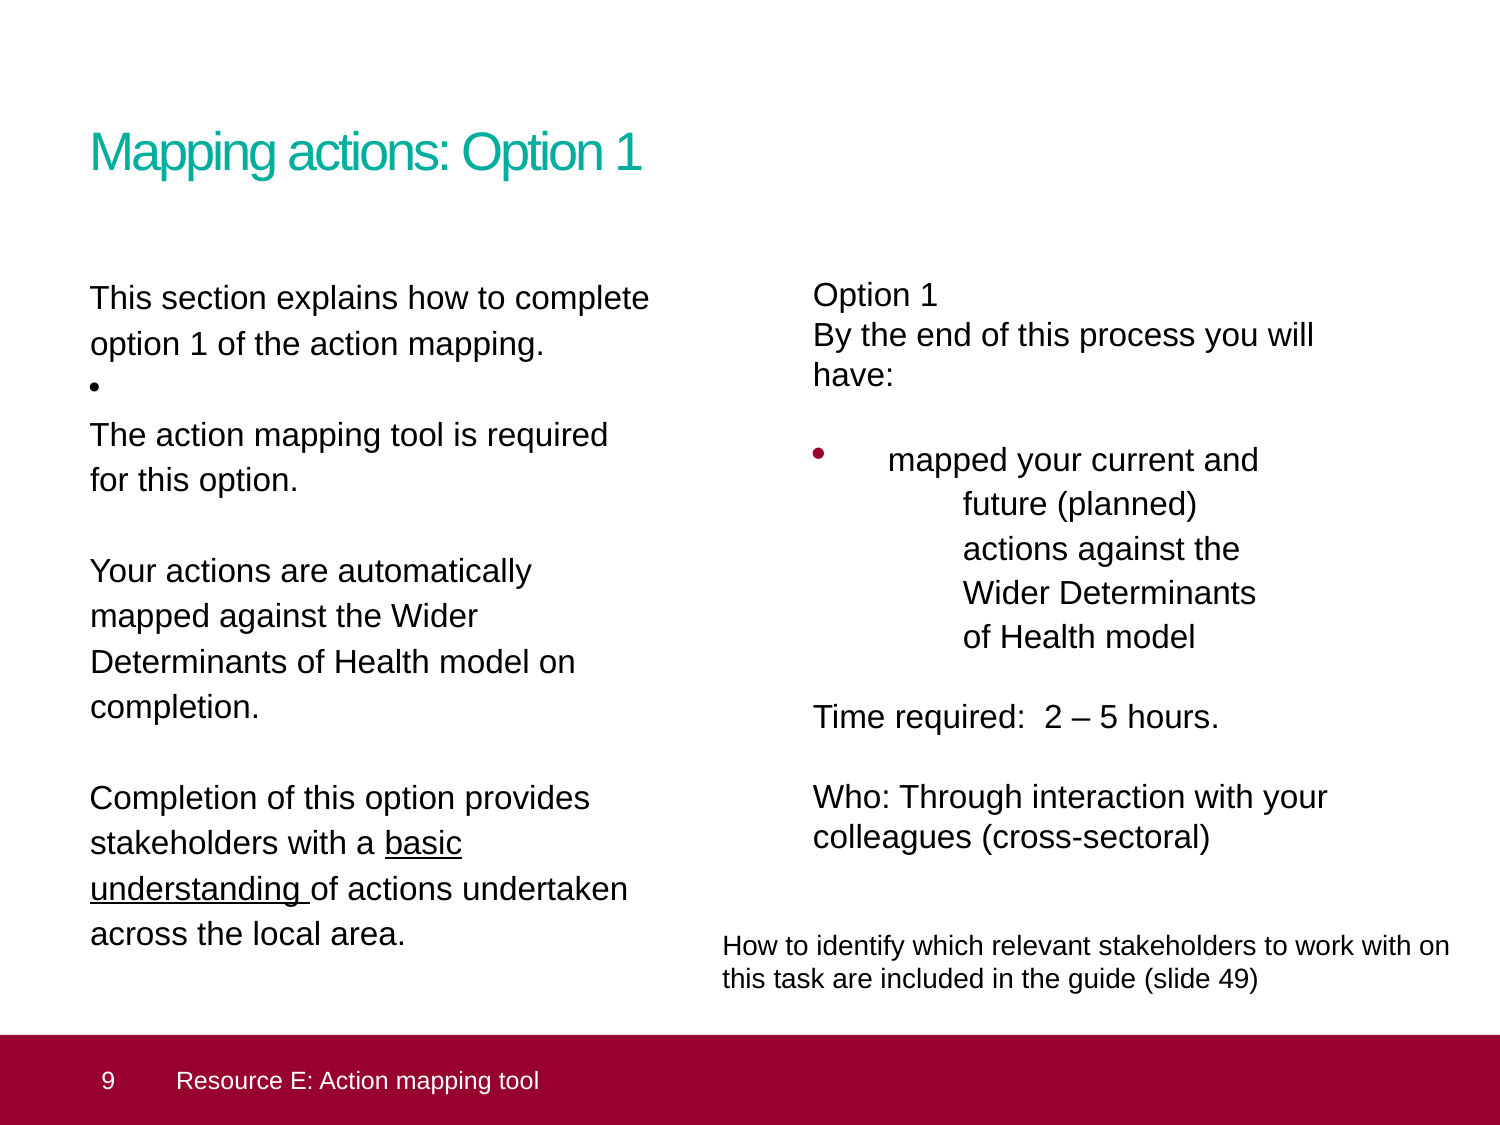

Mapping actions: Option 1
Option 1
By the end of this process you will have:
mapped your current and future (planned) actions against the Wider Determinants of Health model
Time required: 2 – 5 hours.
Who: Through interaction with your colleagues (cross-sectoral)).
# This section explains how to complete option 1 of the action mapping.
The action mapping tool is required for this option.
Your actions are automatically mapped against the Wider Determinants of Health model on completion.
Completion of this option provides stakeholders with a basic understanding of actions undertaken across the local area.
How to identify which relevant stakeholders to work with on this task are included in the guide (slide 49)
 9
Resource E: Action mapping tool